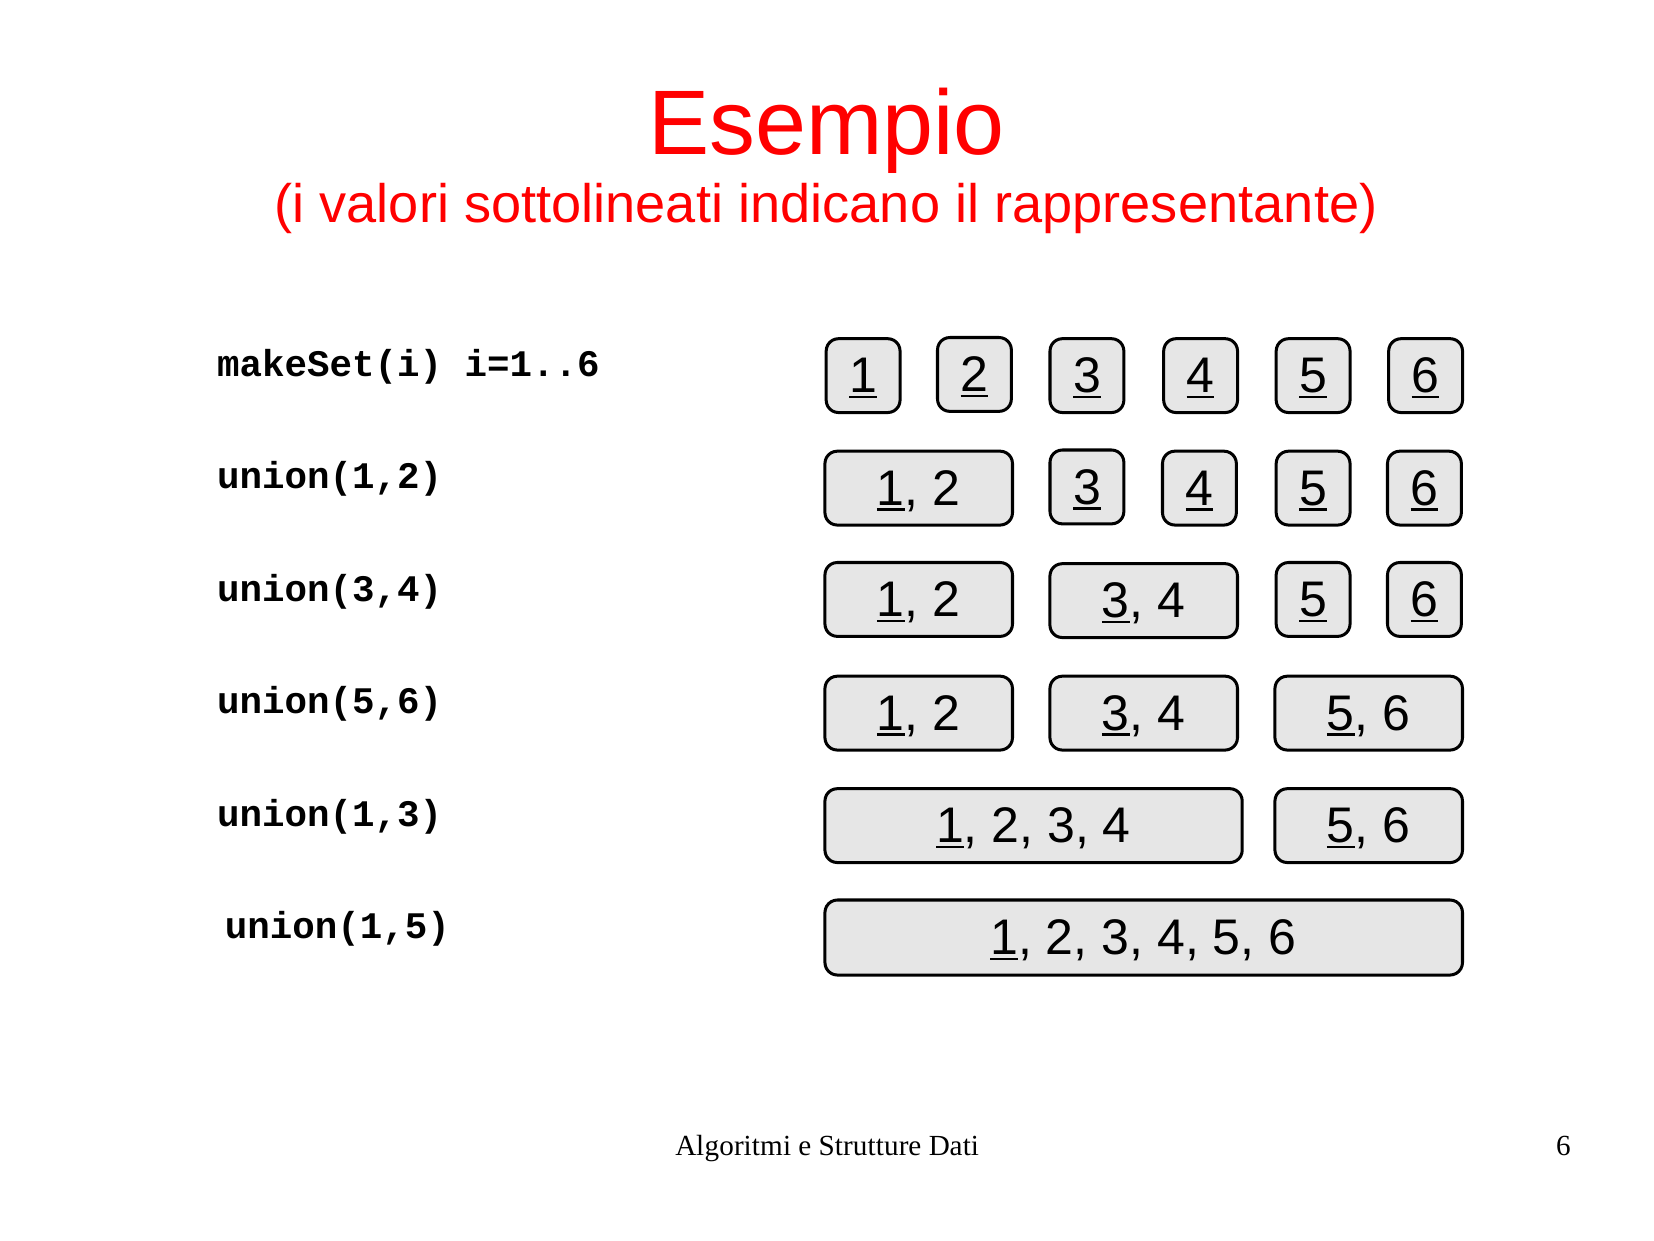

# Esempio (i valori sottolineati indicano il rappresentante)
makeSet(i) i=1..6
2
1
3
4
5
6
union(1,2)
3
1, 2
4
5
6
union(3,4)
1, 2
5
6
3, 4
union(5,6)
1, 2
3, 4
5, 6
union(1,3)
1, 2, 3, 4
5, 6
union(1,5)
1, 2, 3, 4, 5, 6
Algoritmi e Strutture Dati
6